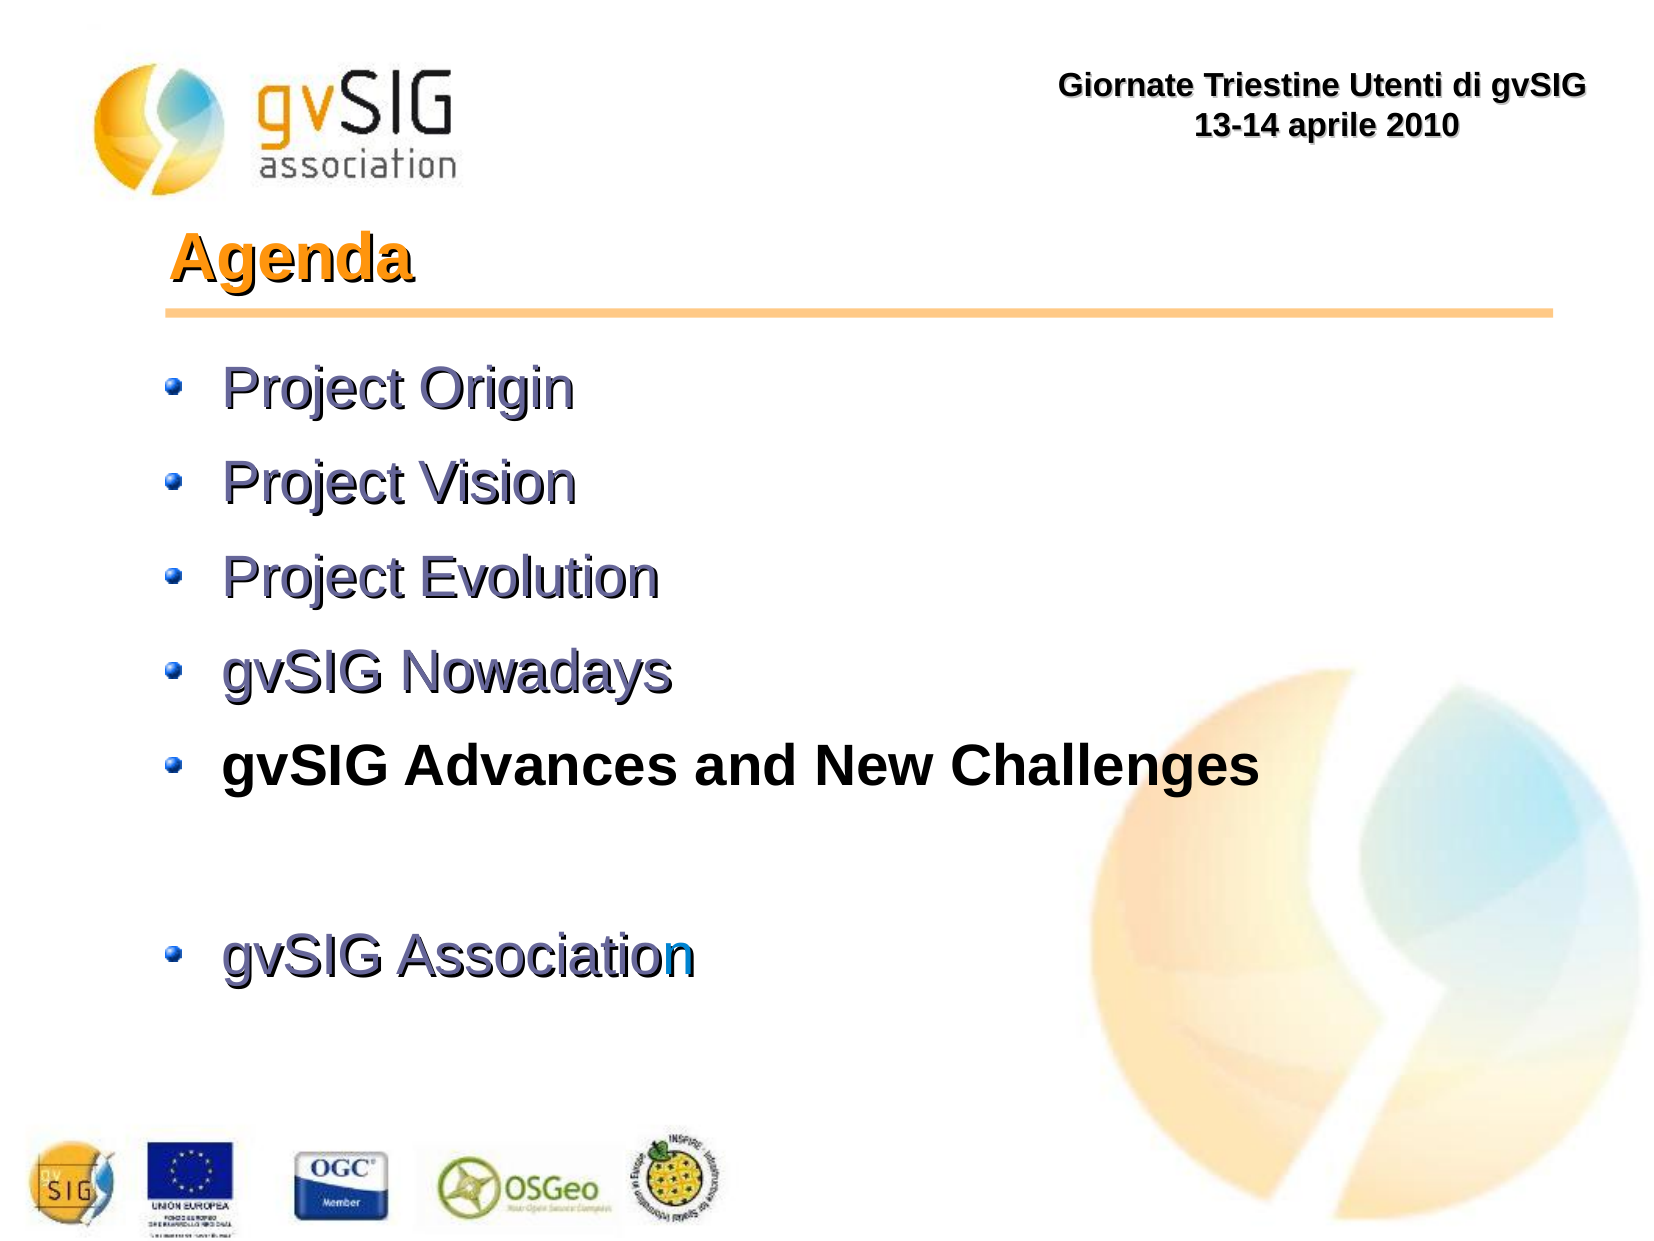

Agenda
# Project Origin
Project Vision
Project Evolution
gvSIG Nowadays
gvSIG Advances and New Challenges
gvSIG Association